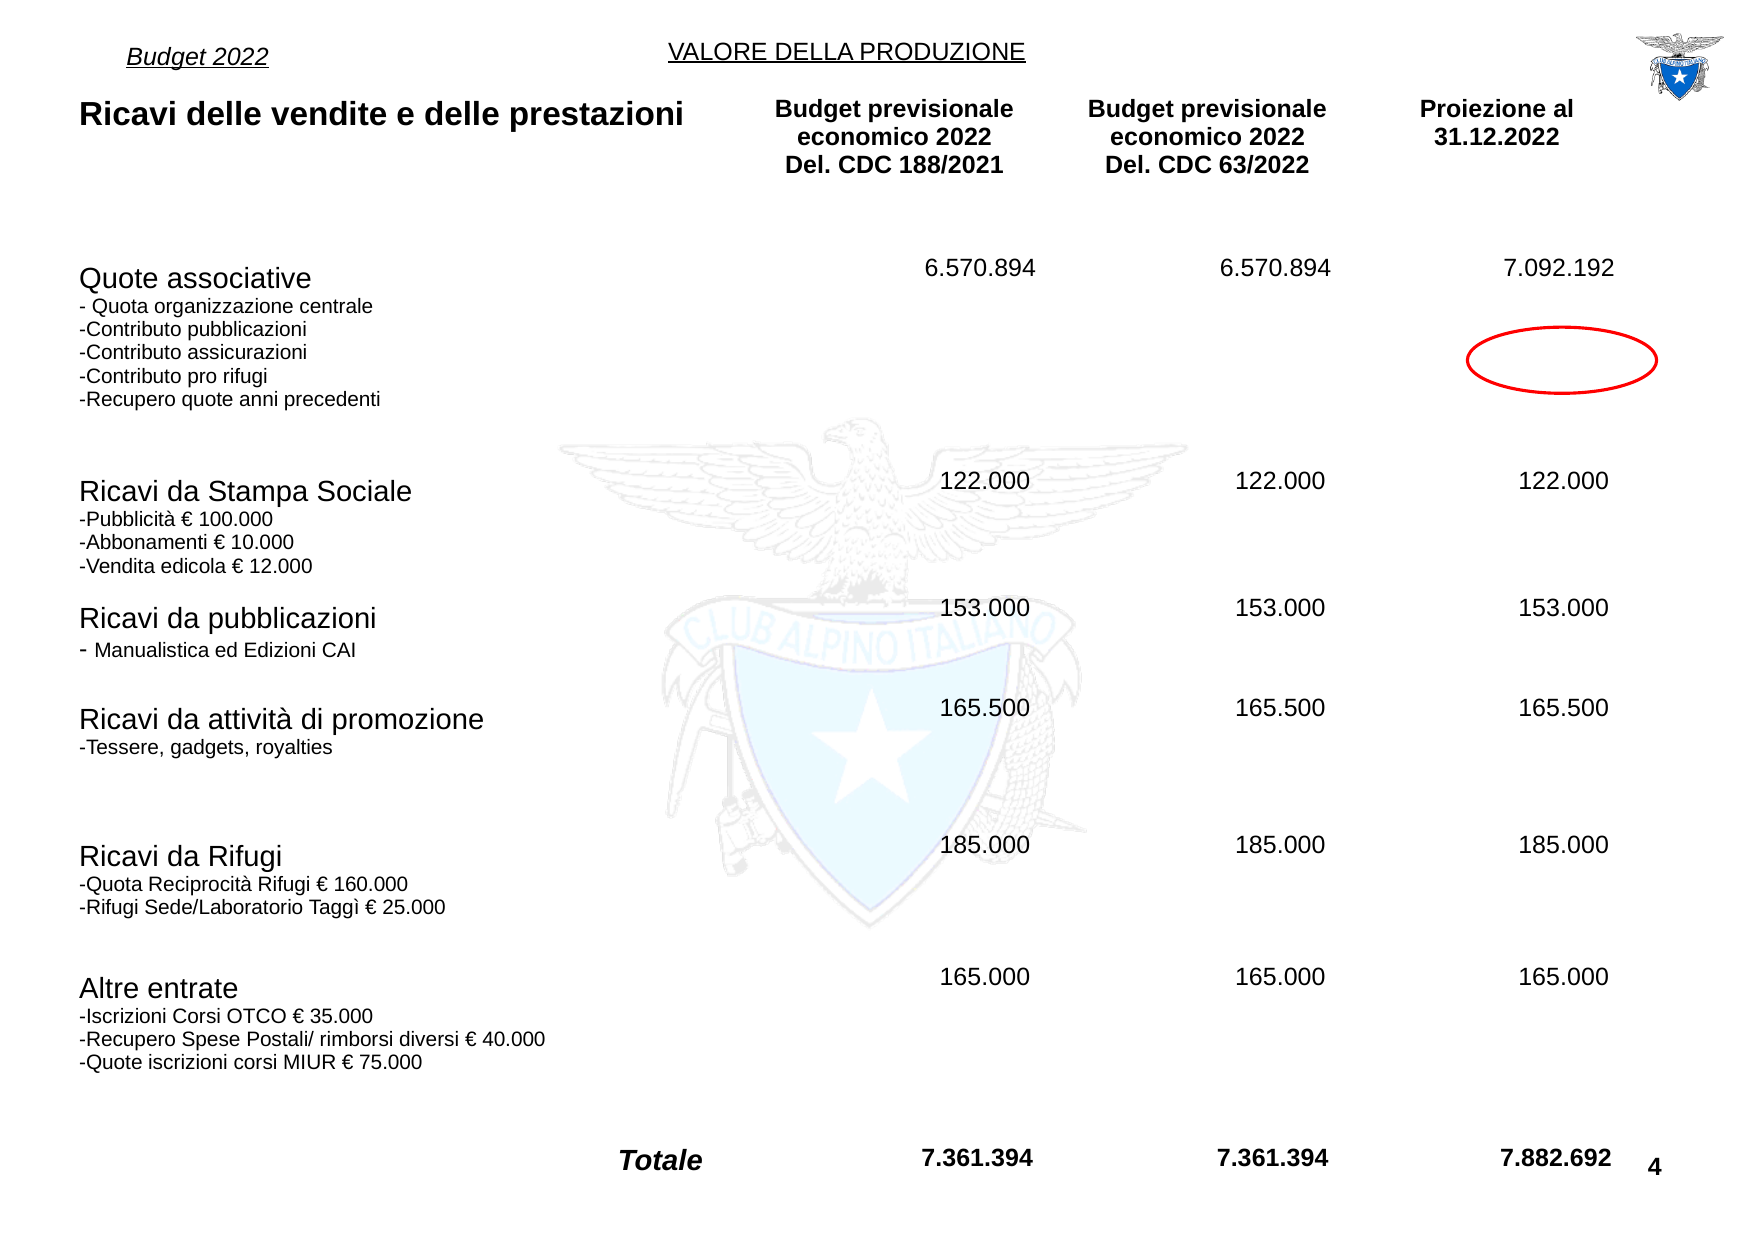

| VALORE DELLA PRODUZIONE |
| --- |
Budget 2022
| Ricavi delle vendite e delle prestazioni | Budget previsionale economico 2022 Del. CDC 188/2021 | Budget previsionale economico 2022 Del. CDC 63/2022 | Proiezione al 31.12.2022 |
| --- | --- | --- | --- |
| Quote associative - Quota organizzazione centrale Contributo pubblicazioni Contributo assicurazioni Contributo pro rifugi Recupero quote anni precedenti | 6.570.894 | 6.570.894 | 7.092.192 |
| Ricavi da Stampa Sociale Pubblicità € 100.000 Abbonamenti € 10.000 Vendita edicola € 12.000 | 122.000 | 122.000 | 122.000 |
| Ricavi da pubblicazioni - Manualistica ed Edizioni CAI | 153.000 | 153.000 | 153.000 |
| Ricavi da attività di promozione Tessere, gadgets, royalties | 165.500 | 165.500 | 165.500 |
| Ricavi da Rifugi Quota Reciprocità Rifugi € 160.000 Rifugi Sede/Laboratorio Taggì € 25.000 | 185.000 | 185.000 | 185.000 |
| Altre entrate Iscrizioni Corsi OTCO € 35.000 Recupero Spese Postali/ rimborsi diversi € 40.000 Quote iscrizioni corsi MIUR € 75.000 | 165.000 | 165.000 | 165.000 |
| Totale | 7.361.394 | 7.361.394 | 7.882.692 |
4